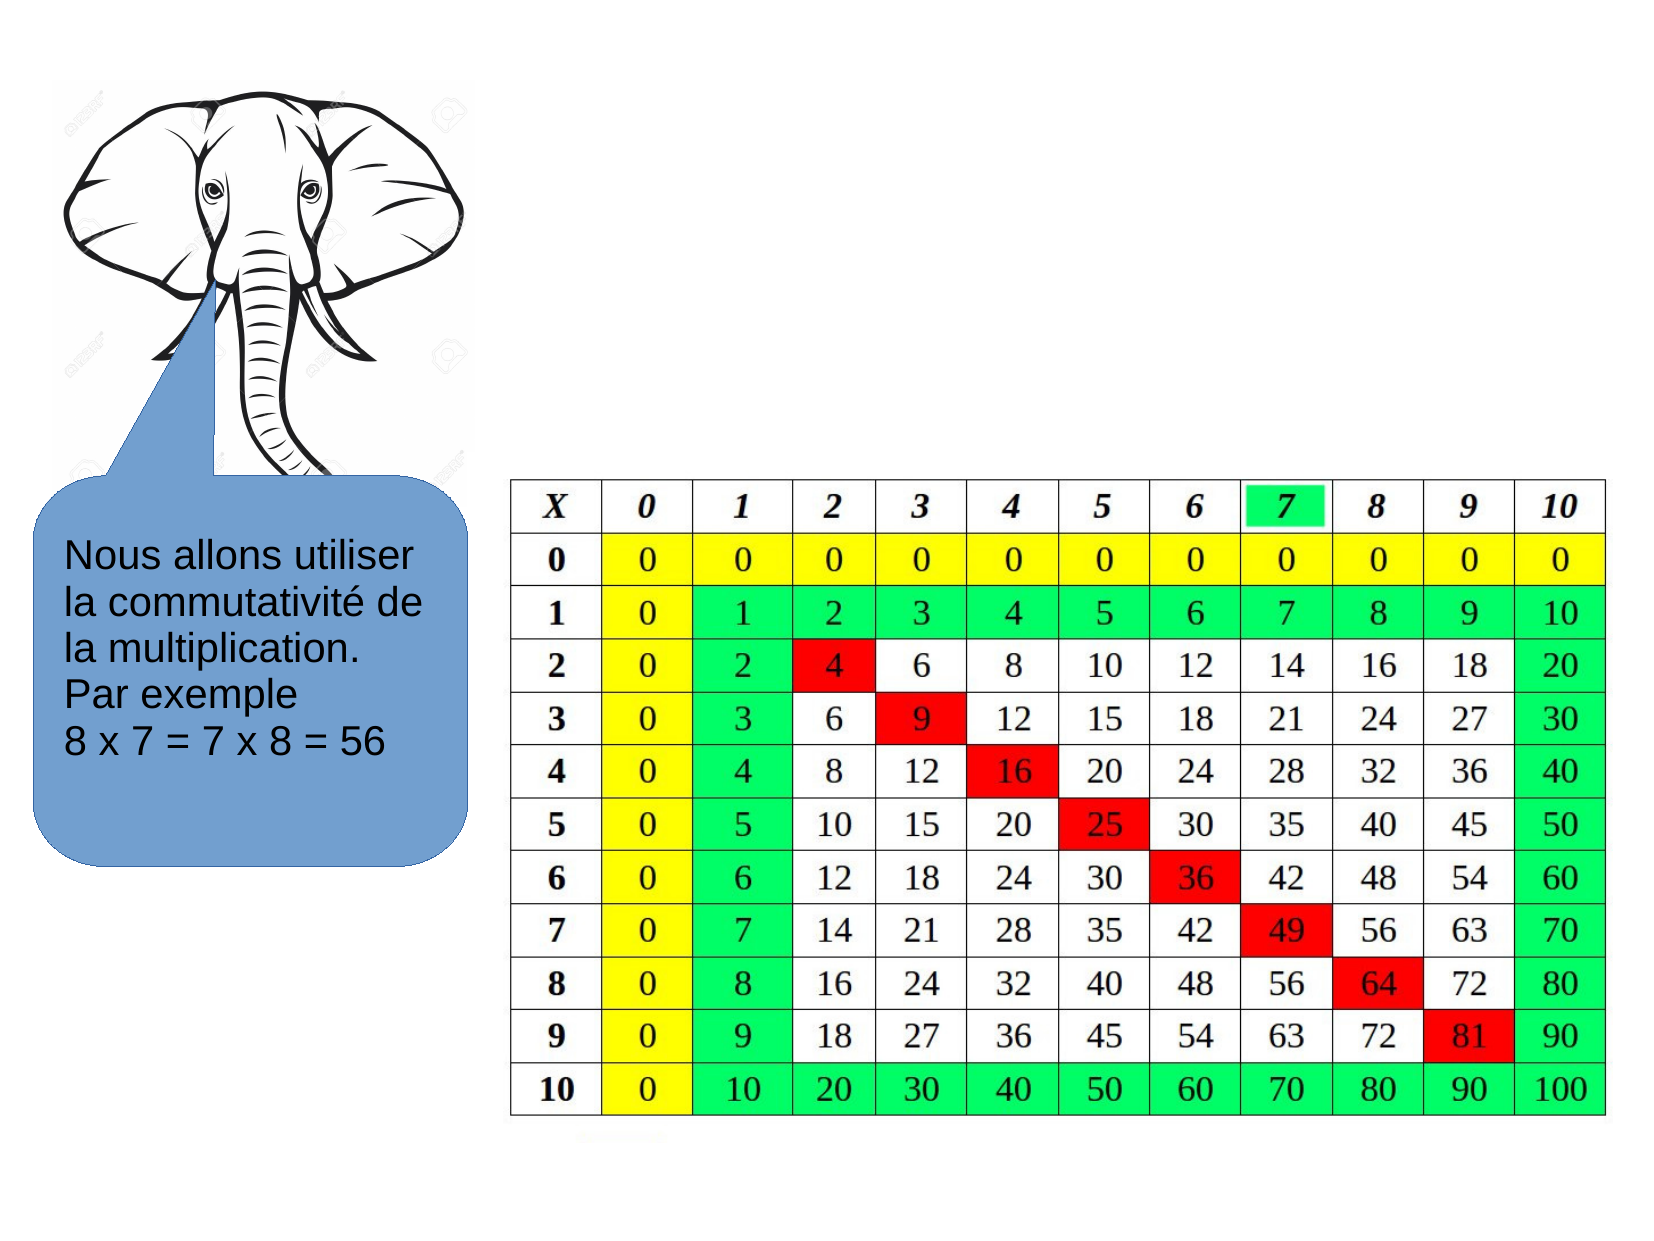

Nous allons utiliser
la commutativité de
la multiplication.
Par exemple
8 x 7 = 7 x 8 = 56